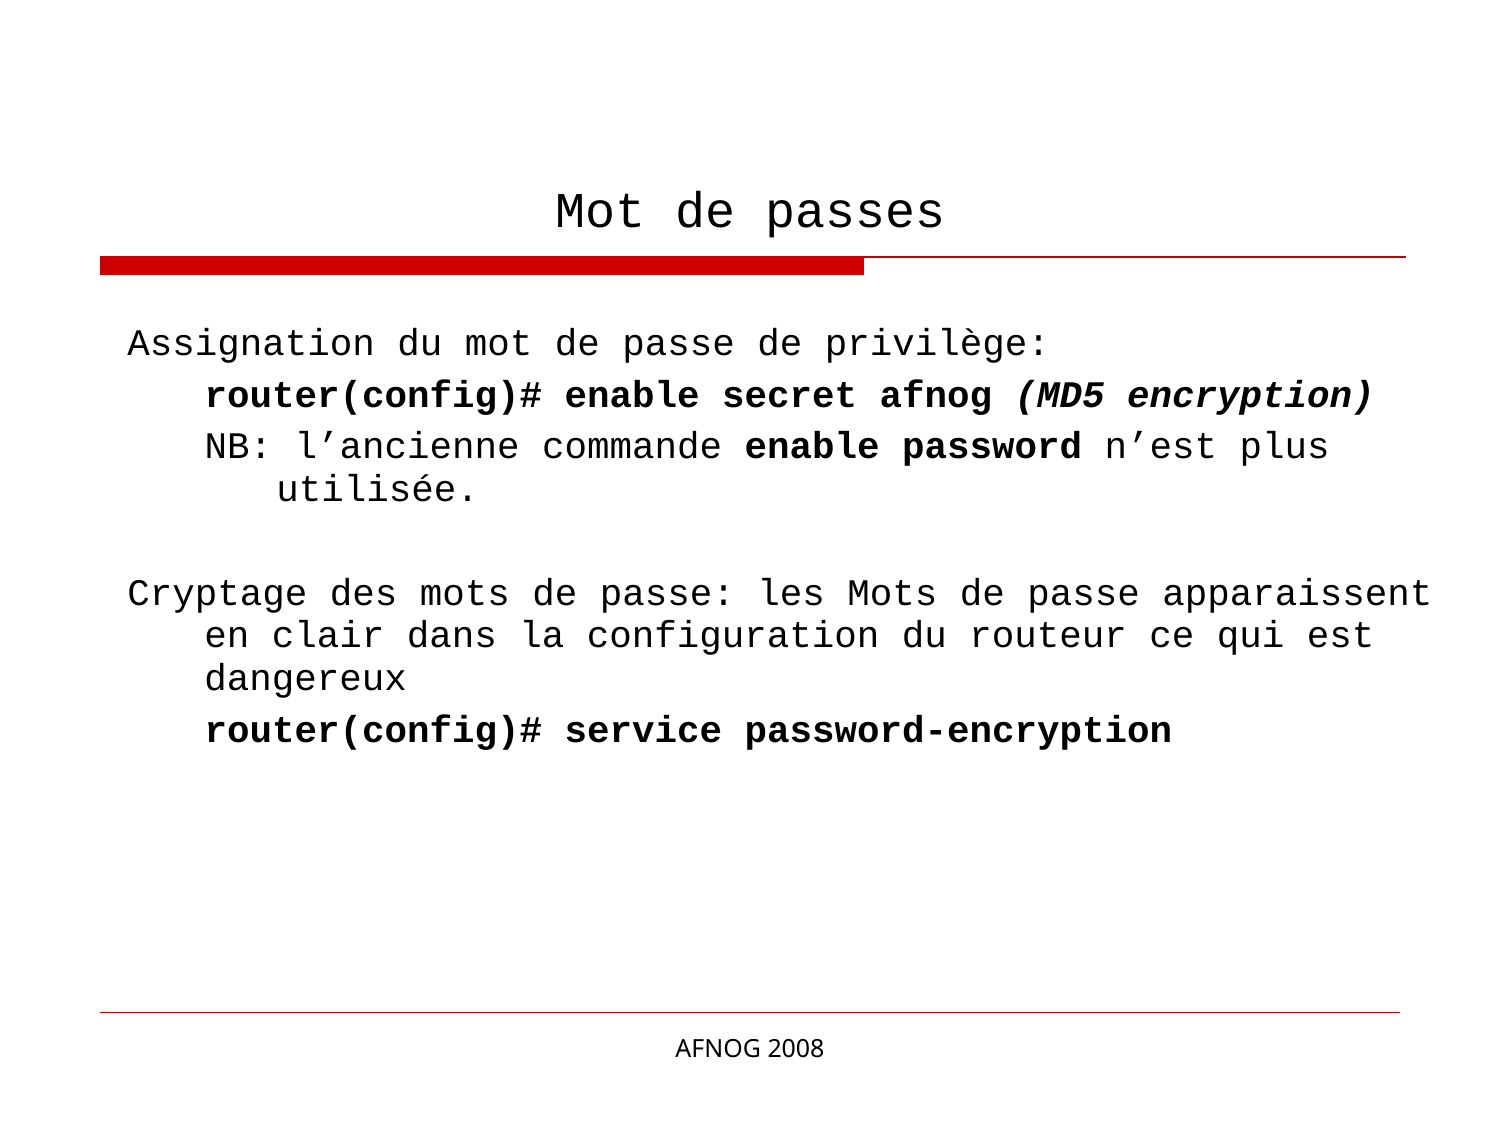

# Mot de passes
Assignation du mot de passe de privilège:
router(config)# enable secret afnog (MD5 encryption)
NB: l’ancienne commande enable password n’est plus utilisée.
Cryptage des mots de passe: les Mots de passe apparaissent en clair dans la configuration du routeur ce qui est dangereux
router(config)# service password-encryption
AFNOG 2008